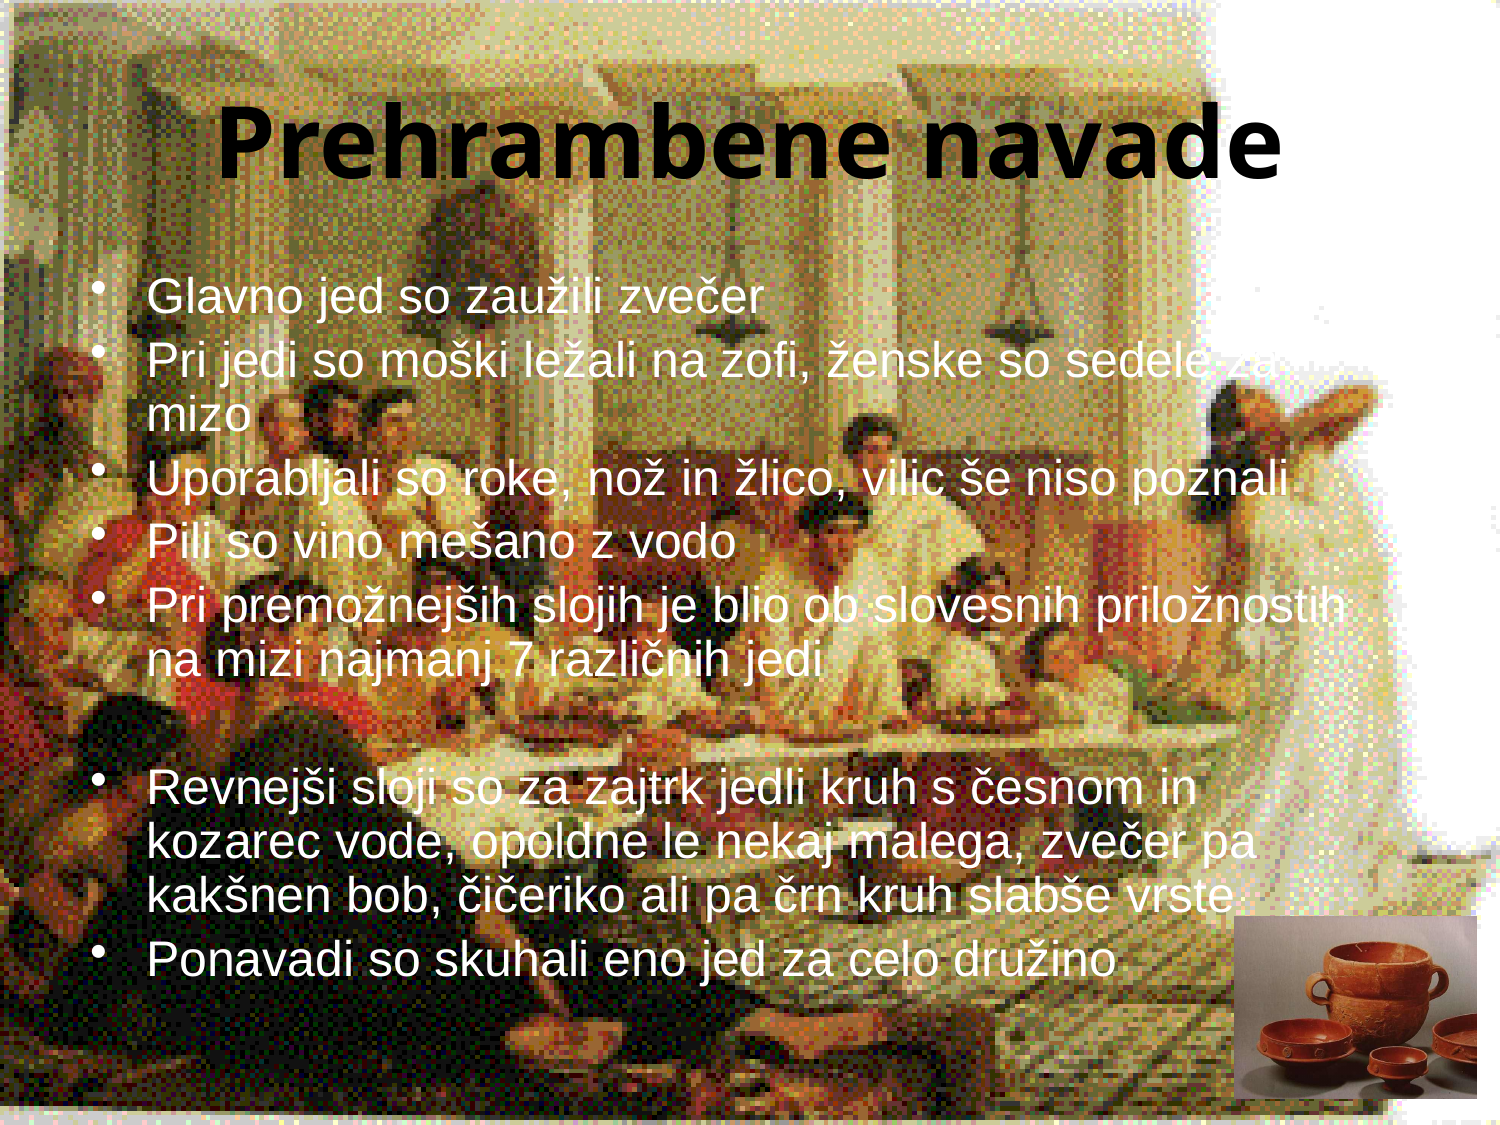

# Prehrambene navade
Glavno jed so zaužili zvečer
Pri jedi so moški ležali na zofi, ženske so sedele za mizo
Uporabljali so roke, nož in žlico, vilic še niso poznali
Pili so vino mešano z vodo
Pri premožnejših slojih je blio ob slovesnih priložnostih na mizi najmanj 7 različnih jedi
Revnejši sloji so za zajtrk jedli kruh s česnom in kozarec vode, opoldne le nekaj malega, zvečer pa kakšnen bob, čičeriko ali pa črn kruh slabše vrste
Ponavadi so skuhali eno jed za celo družino